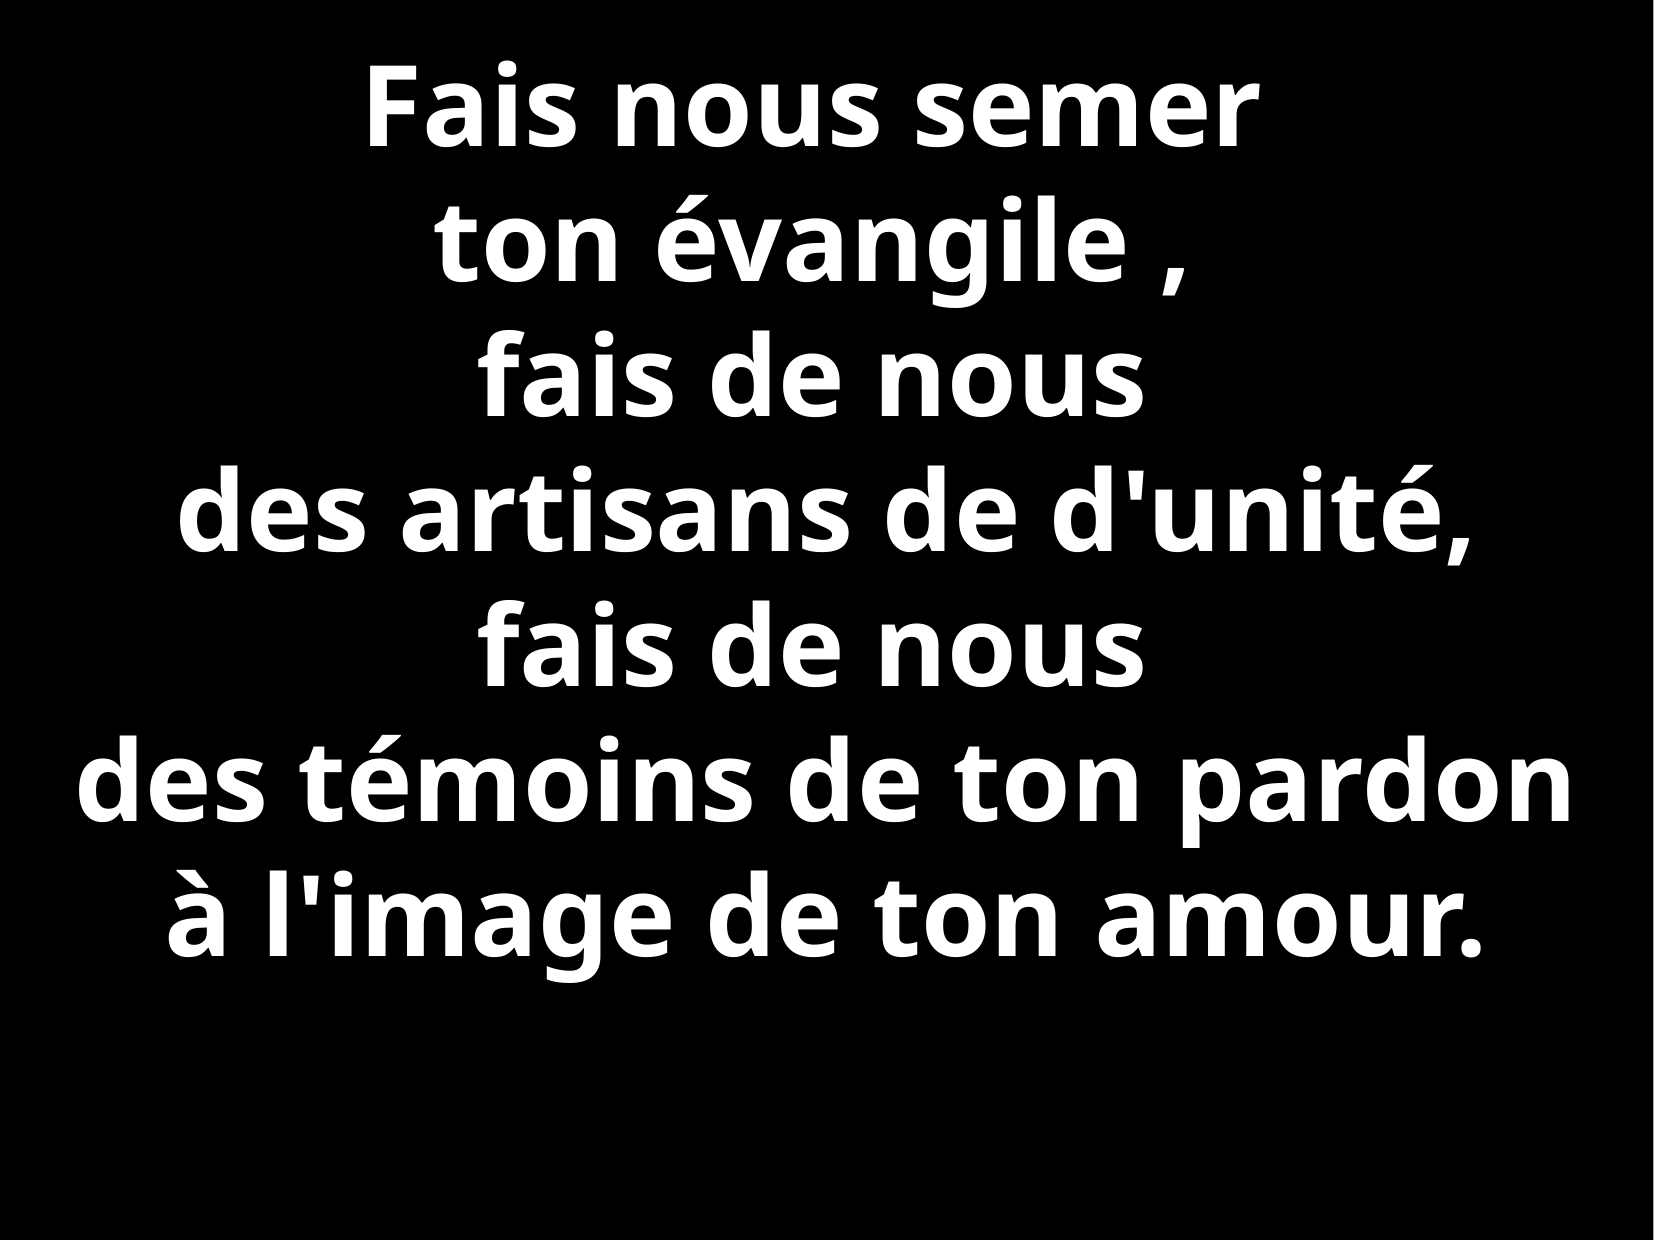

# Fais nous semer ton évangile ,  fais de nous des artisans de d'unité, fais de nous des témoins de ton pardon à l'image de ton amour.